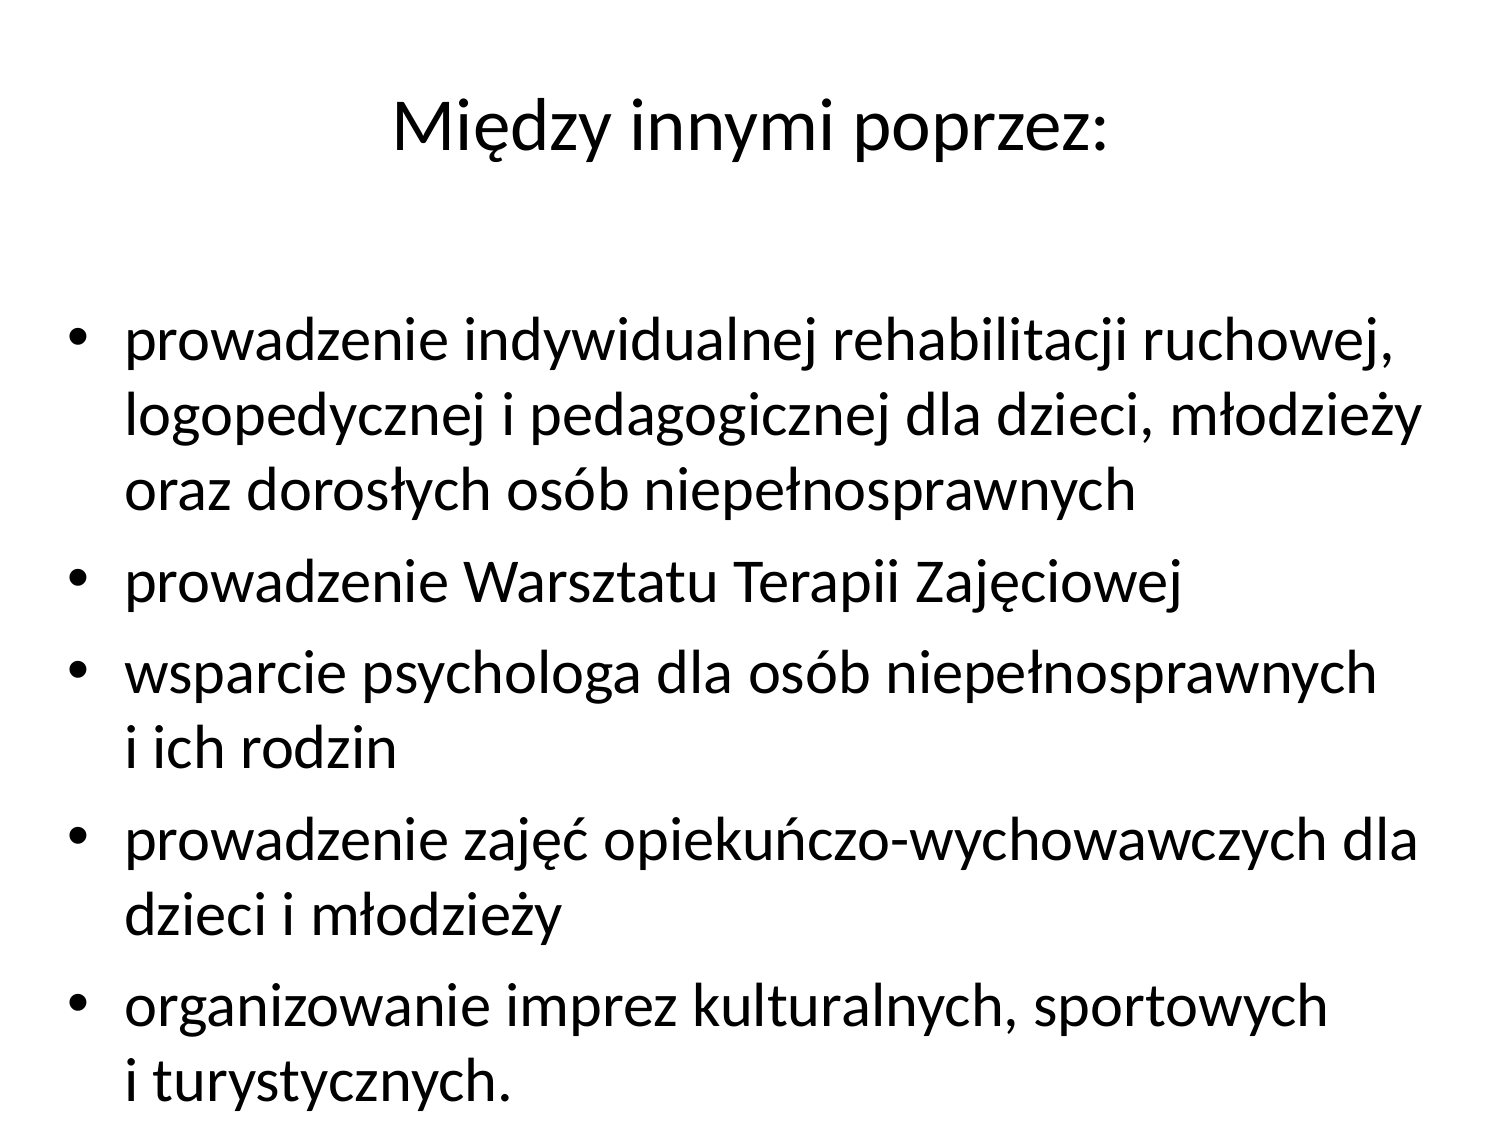

# Między innymi poprzez:
prowadzenie indywidualnej rehabilitacji ruchowej, logopedycznej i pedagogicznej dla dzieci, młodzieży oraz dorosłych osób niepełnosprawnych
prowadzenie Warsztatu Terapii Zajęciowej
wsparcie psychologa dla osób niepełnosprawnych
i ich rodzin
prowadzenie zajęć opiekuńczo-wychowawczych dla dzieci i młodzieży
organizowanie imprez kulturalnych, sportowych
i turystycznych.